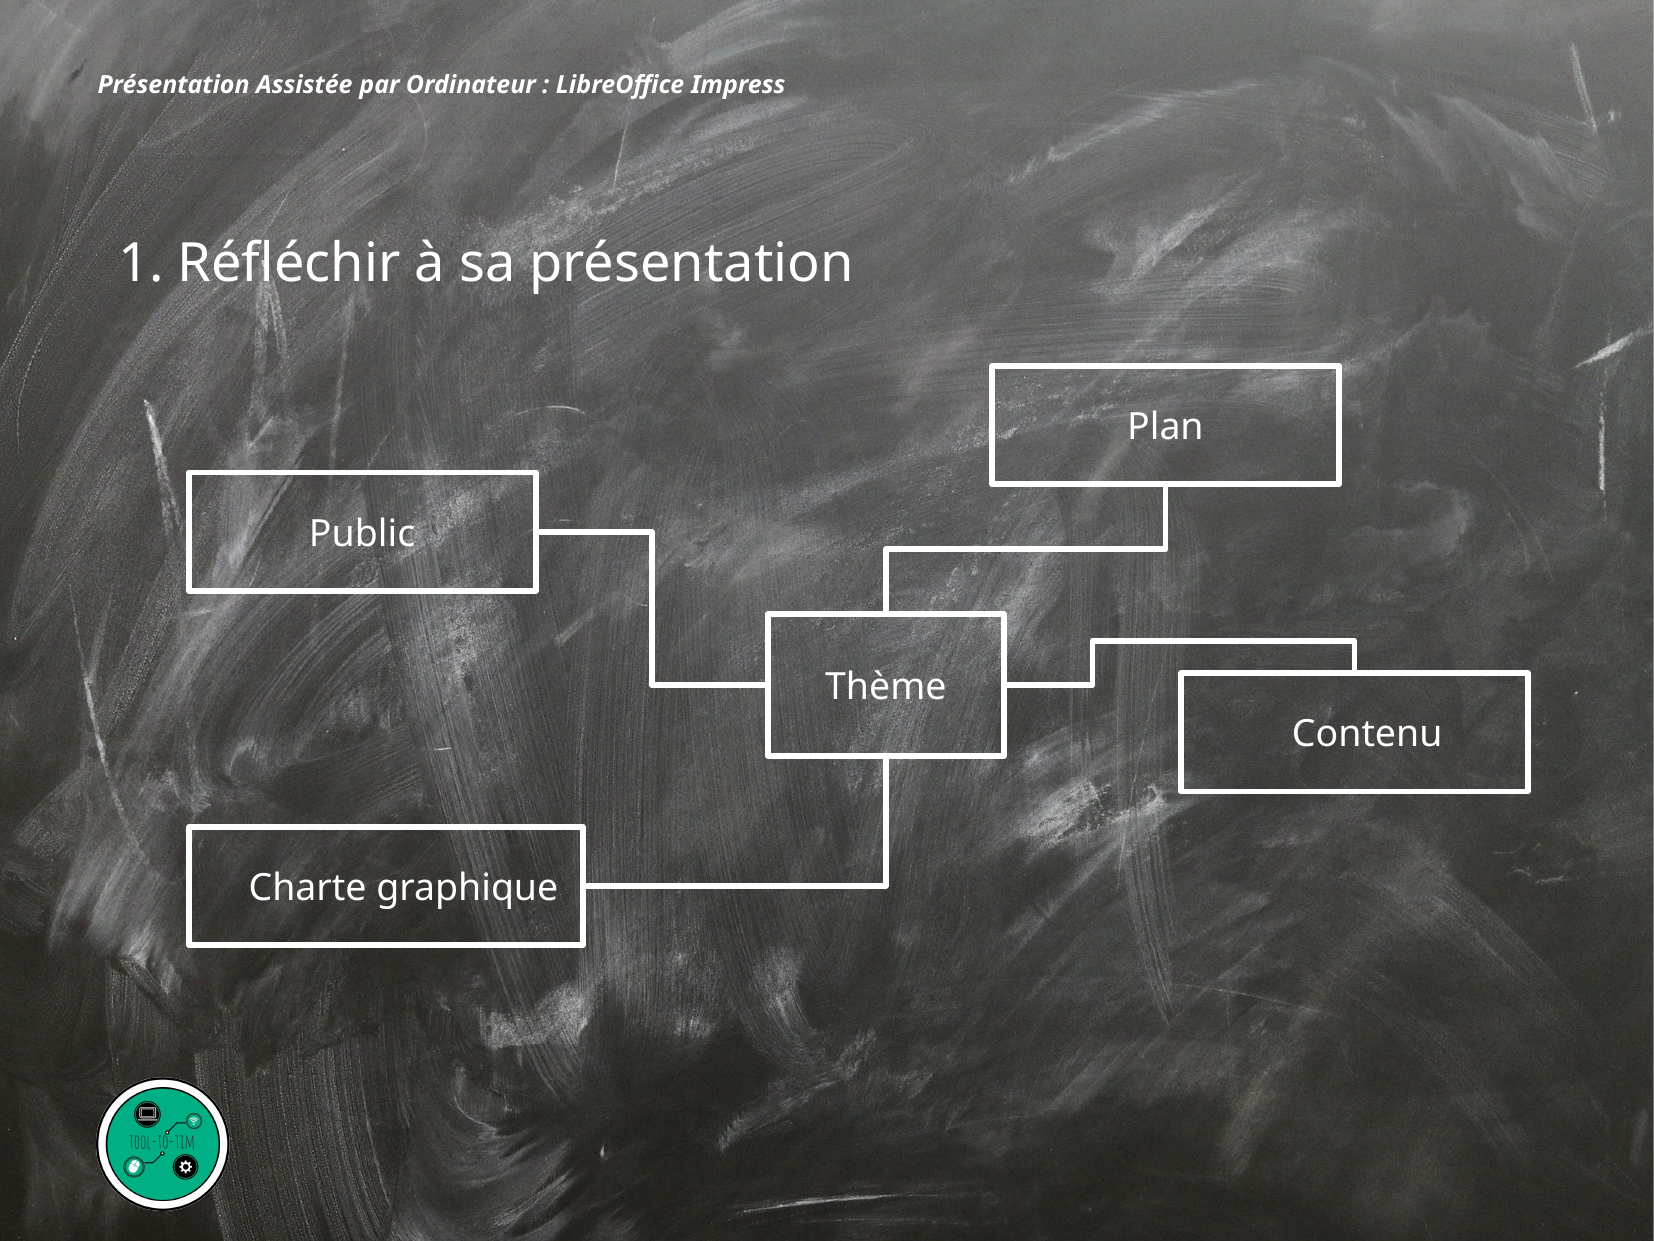

# 1. Réfléchir à sa présentation
Plan
Public
Thème
Contenu
Charte graphique